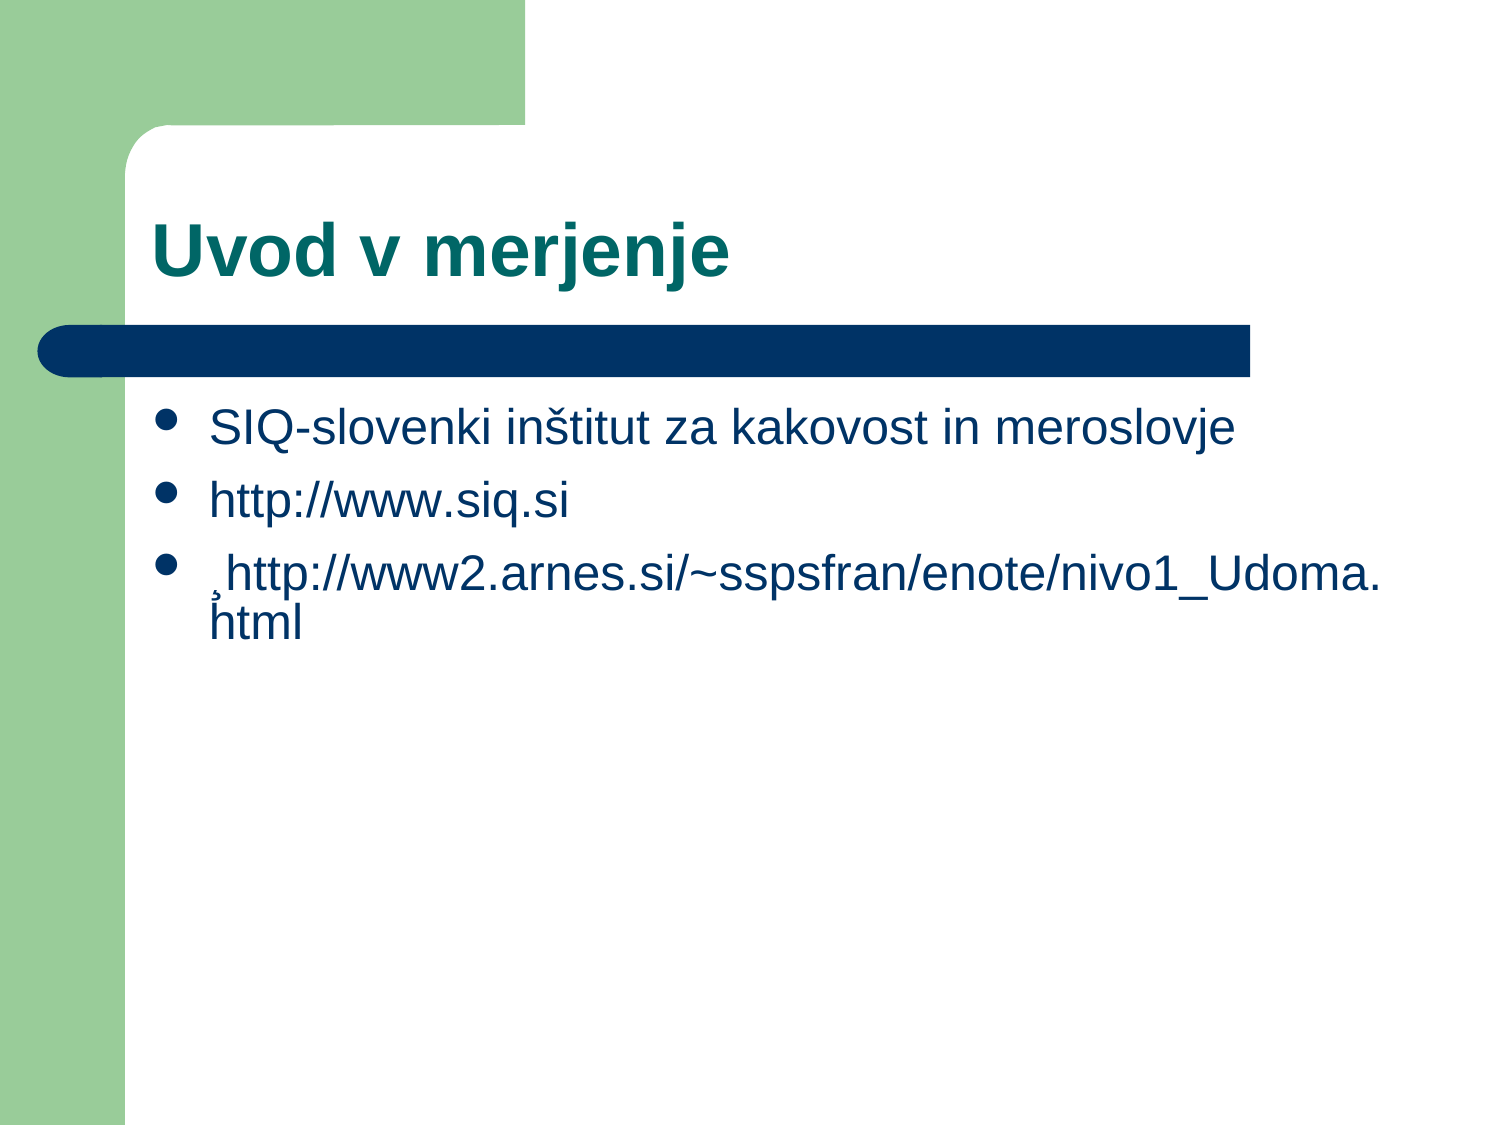

# Uvod v merjenje
SIQ-slovenki inštitut za kakovost in meroslovje
http://www.siq.si
¸http://www2.arnes.si/~sspsfran/enote/nivo1_Udoma.html